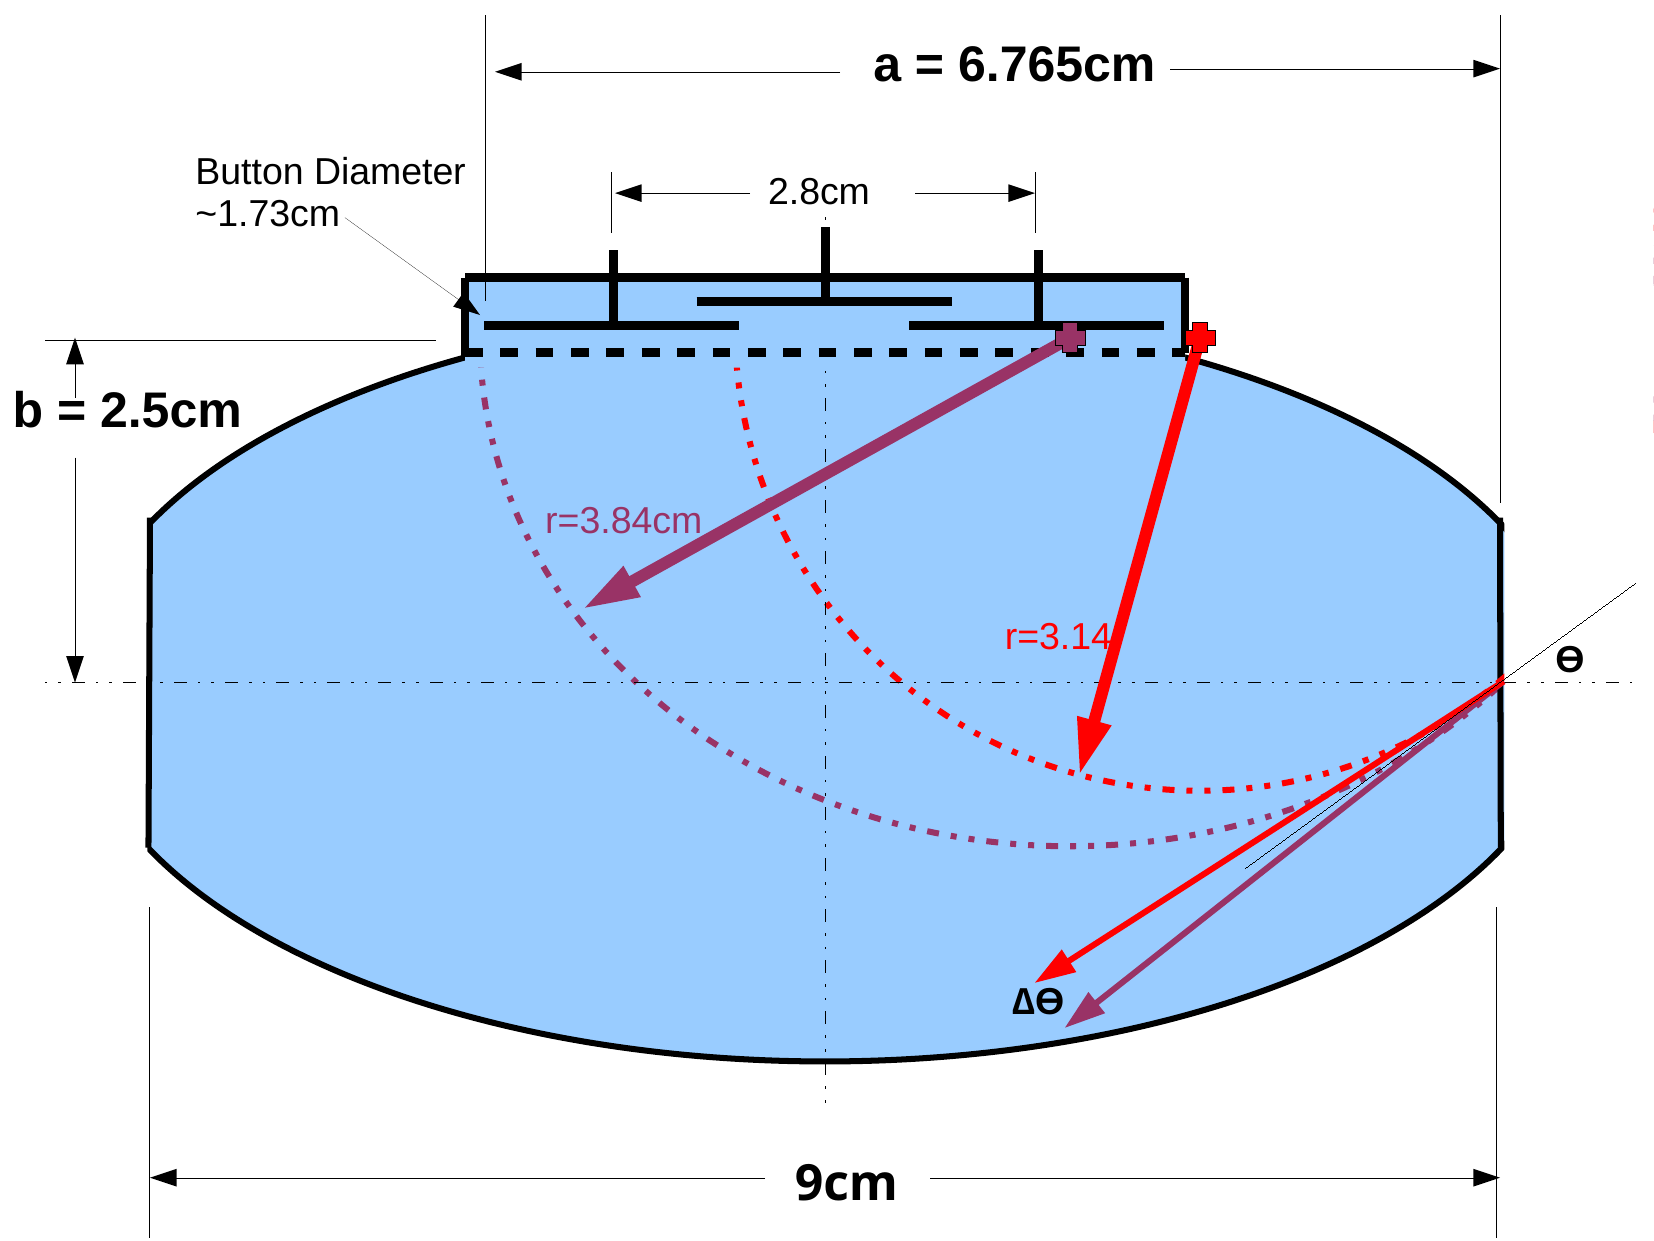

a = 6.765cm
Button Diameter
~1.73cm
2.8cm
b = 2.5cm
r=3.84cm
r=3.14
Ө
∆Ө
9cm